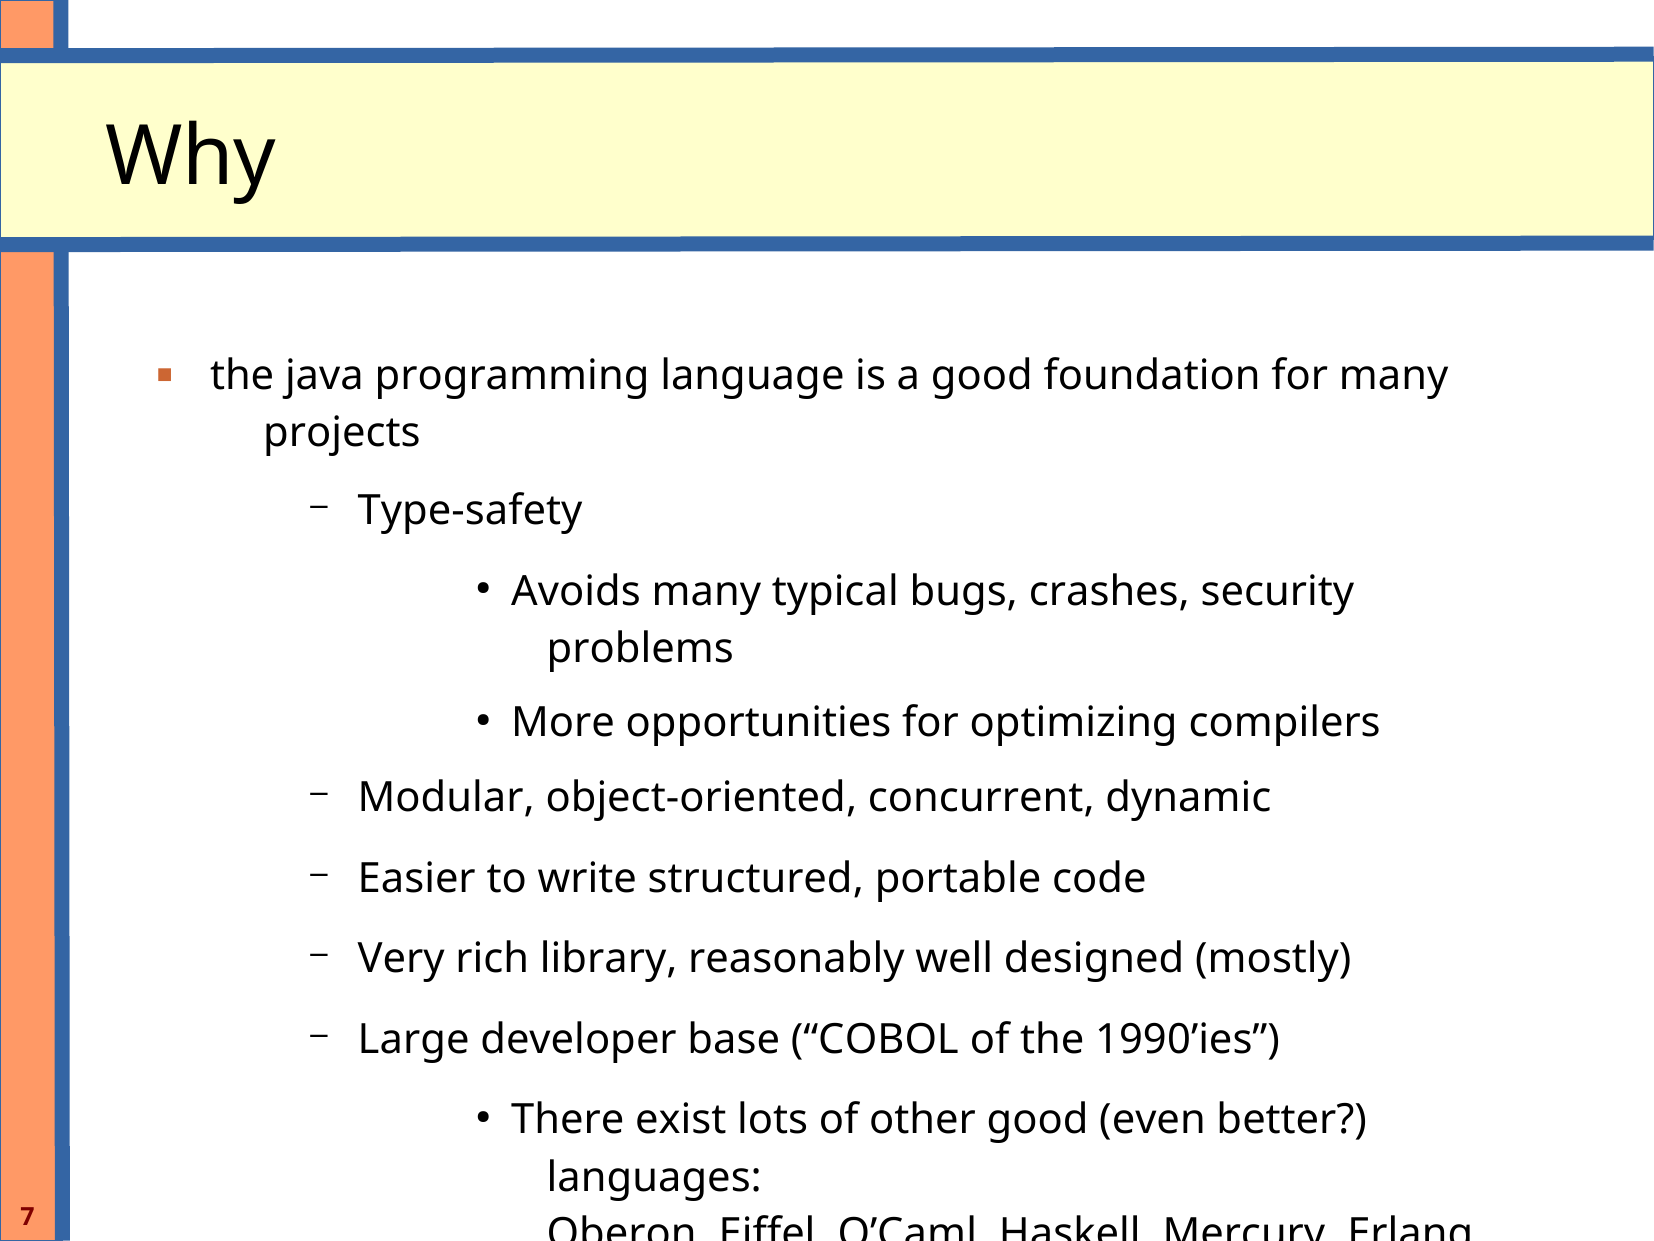

# Why
the java programming language is a good foundation for many projects
Type-safety
Avoids many typical bugs, crashes, security problems
More opportunities for optimizing compilers
Modular, object-oriented, concurrent, dynamic
Easier to write structured, portable code
Very rich library, reasonably well designed (mostly)
Large developer base (“COBOL of the 1990’ies”)
There exist lots of other good (even better?) languages:
Oberon, Eiffel, O’Caml, Haskell, Mercury, Erlang, TOM, Cedar, ...
But: They have not many free applications/libraries